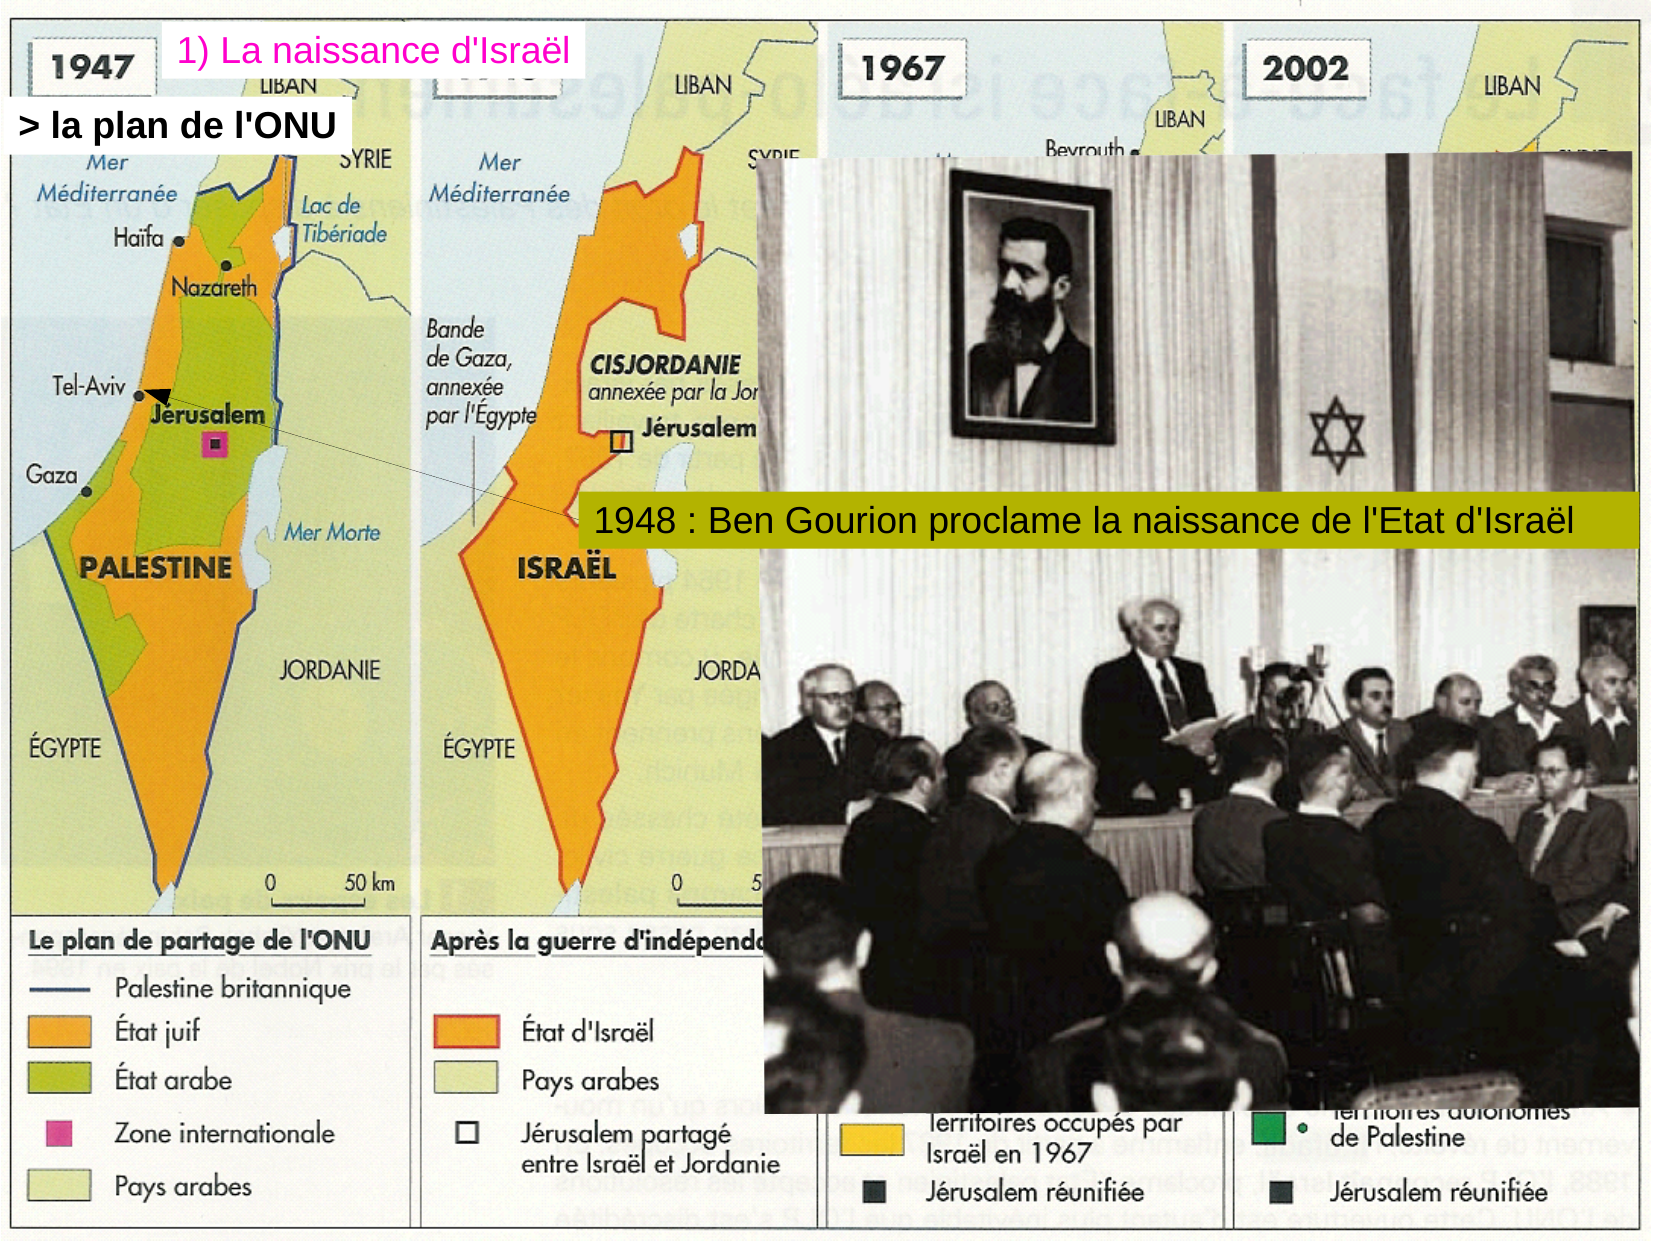

1) La naissance d'Israël
> la plan de l'ONU
1948 : Ben Gourion proclame la naissance de l'Etat d'Israël